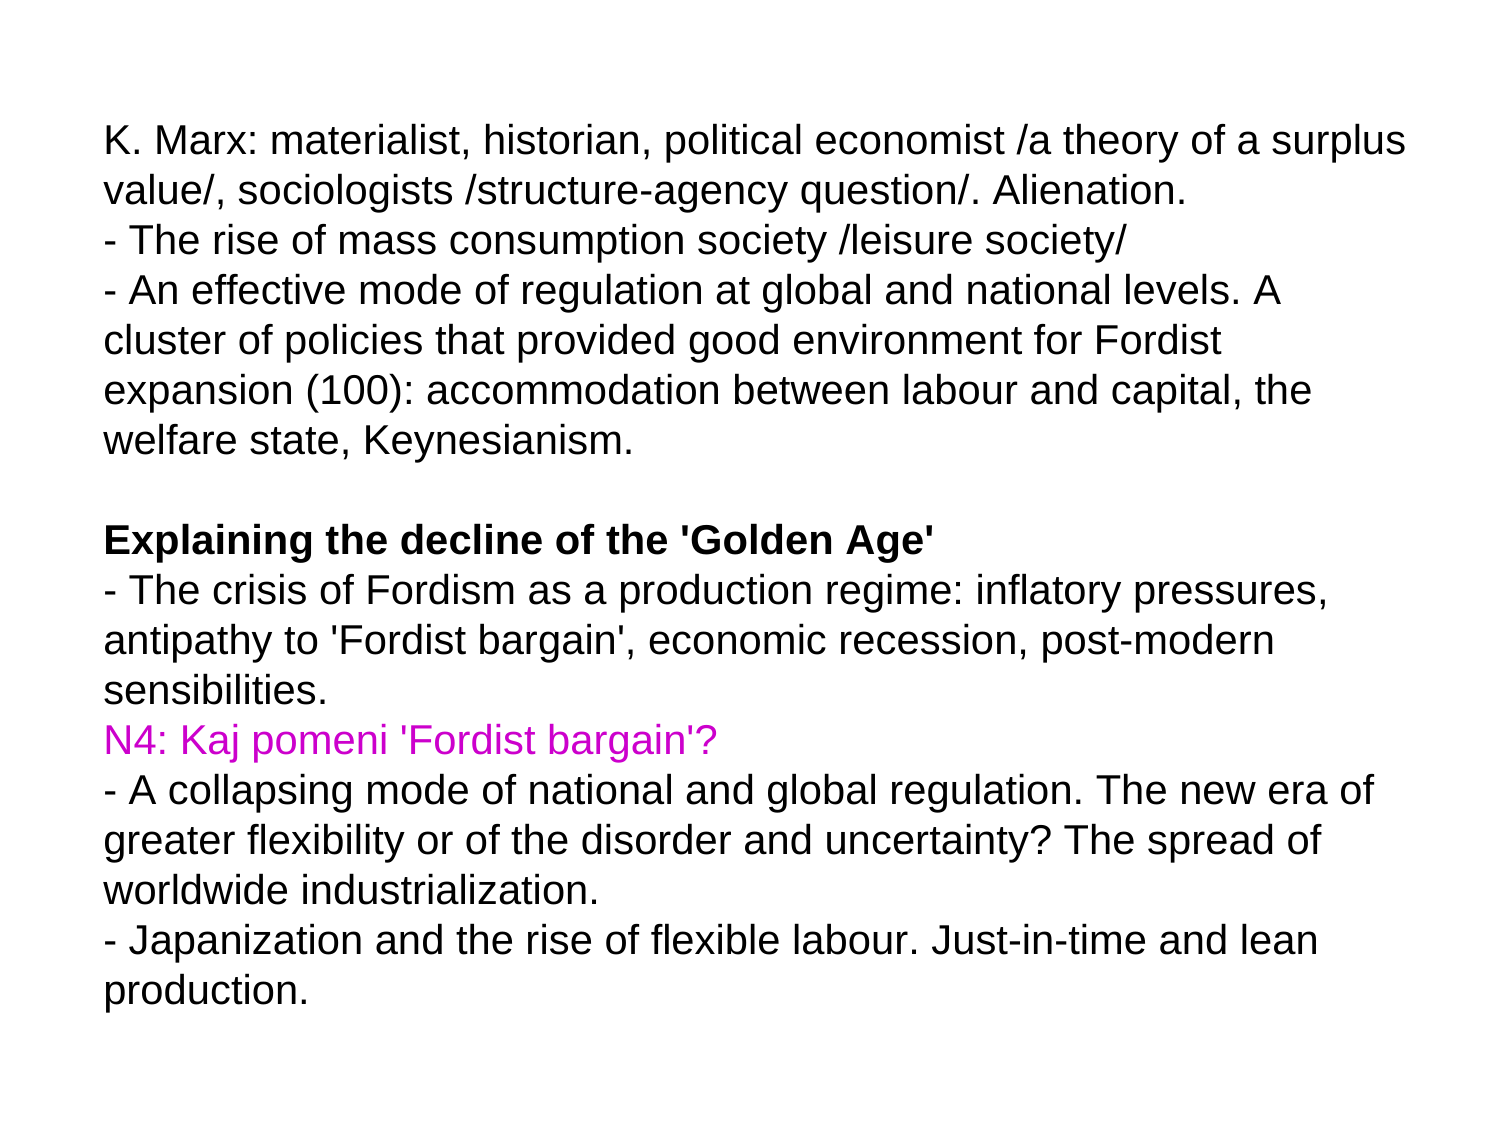

K. Marx: materialist, historian, political economist /a theory of a surplus value/, sociologists /structure-agency question/. Alienation.
- The rise of mass consumption society /leisure society/
- An effective mode of regulation at global and national levels. A cluster of policies that provided good environment for Fordist expansion (100): accommodation between labour and capital, the welfare state, Keynesianism.
Explaining the decline of the 'Golden Age'
- The crisis of Fordism as a production regime: inflatory pressures, antipathy to 'Fordist bargain', economic recession, post-modern sensibilities.
N4: Kaj pomeni 'Fordist bargain'?
- A collapsing mode of national and global regulation. The new era of greater flexibility or of the disorder and uncertainty? The spread of worldwide industrialization.
- Japanization and the rise of flexible labour. Just-in-time and lean production.